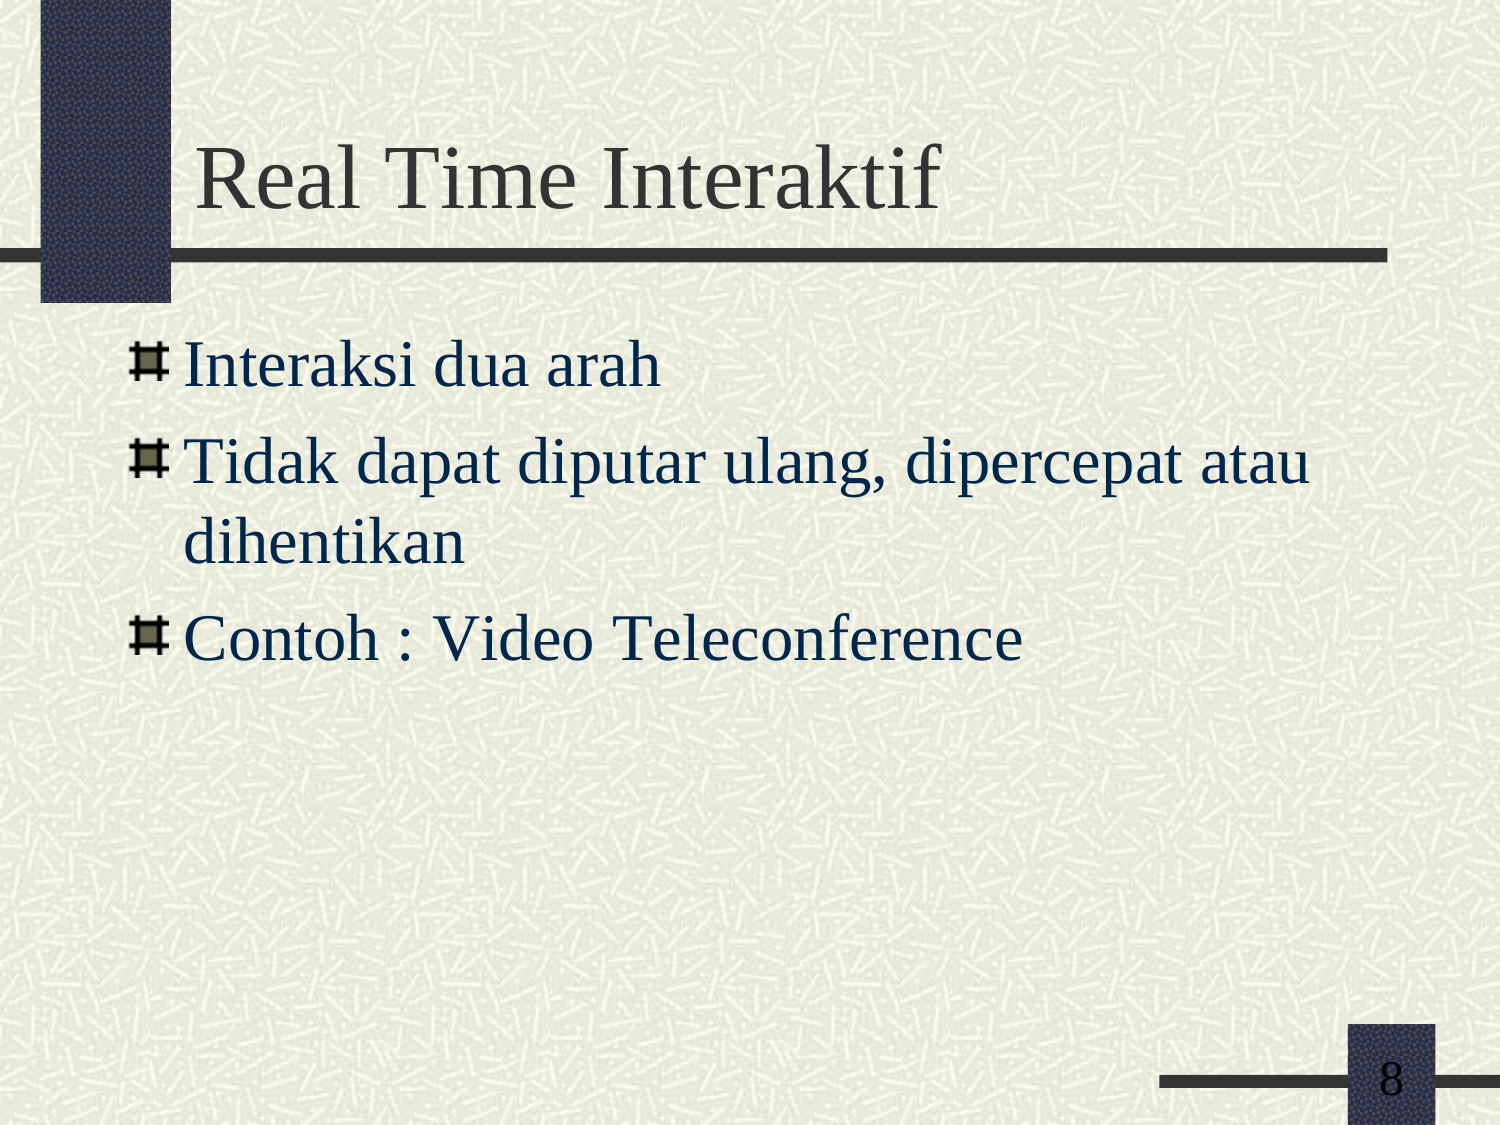

# Real Time Interaktif
Interaksi dua arah
Tidak dapat diputar ulang, dipercepat atau dihentikan
Contoh : Video Teleconference
8